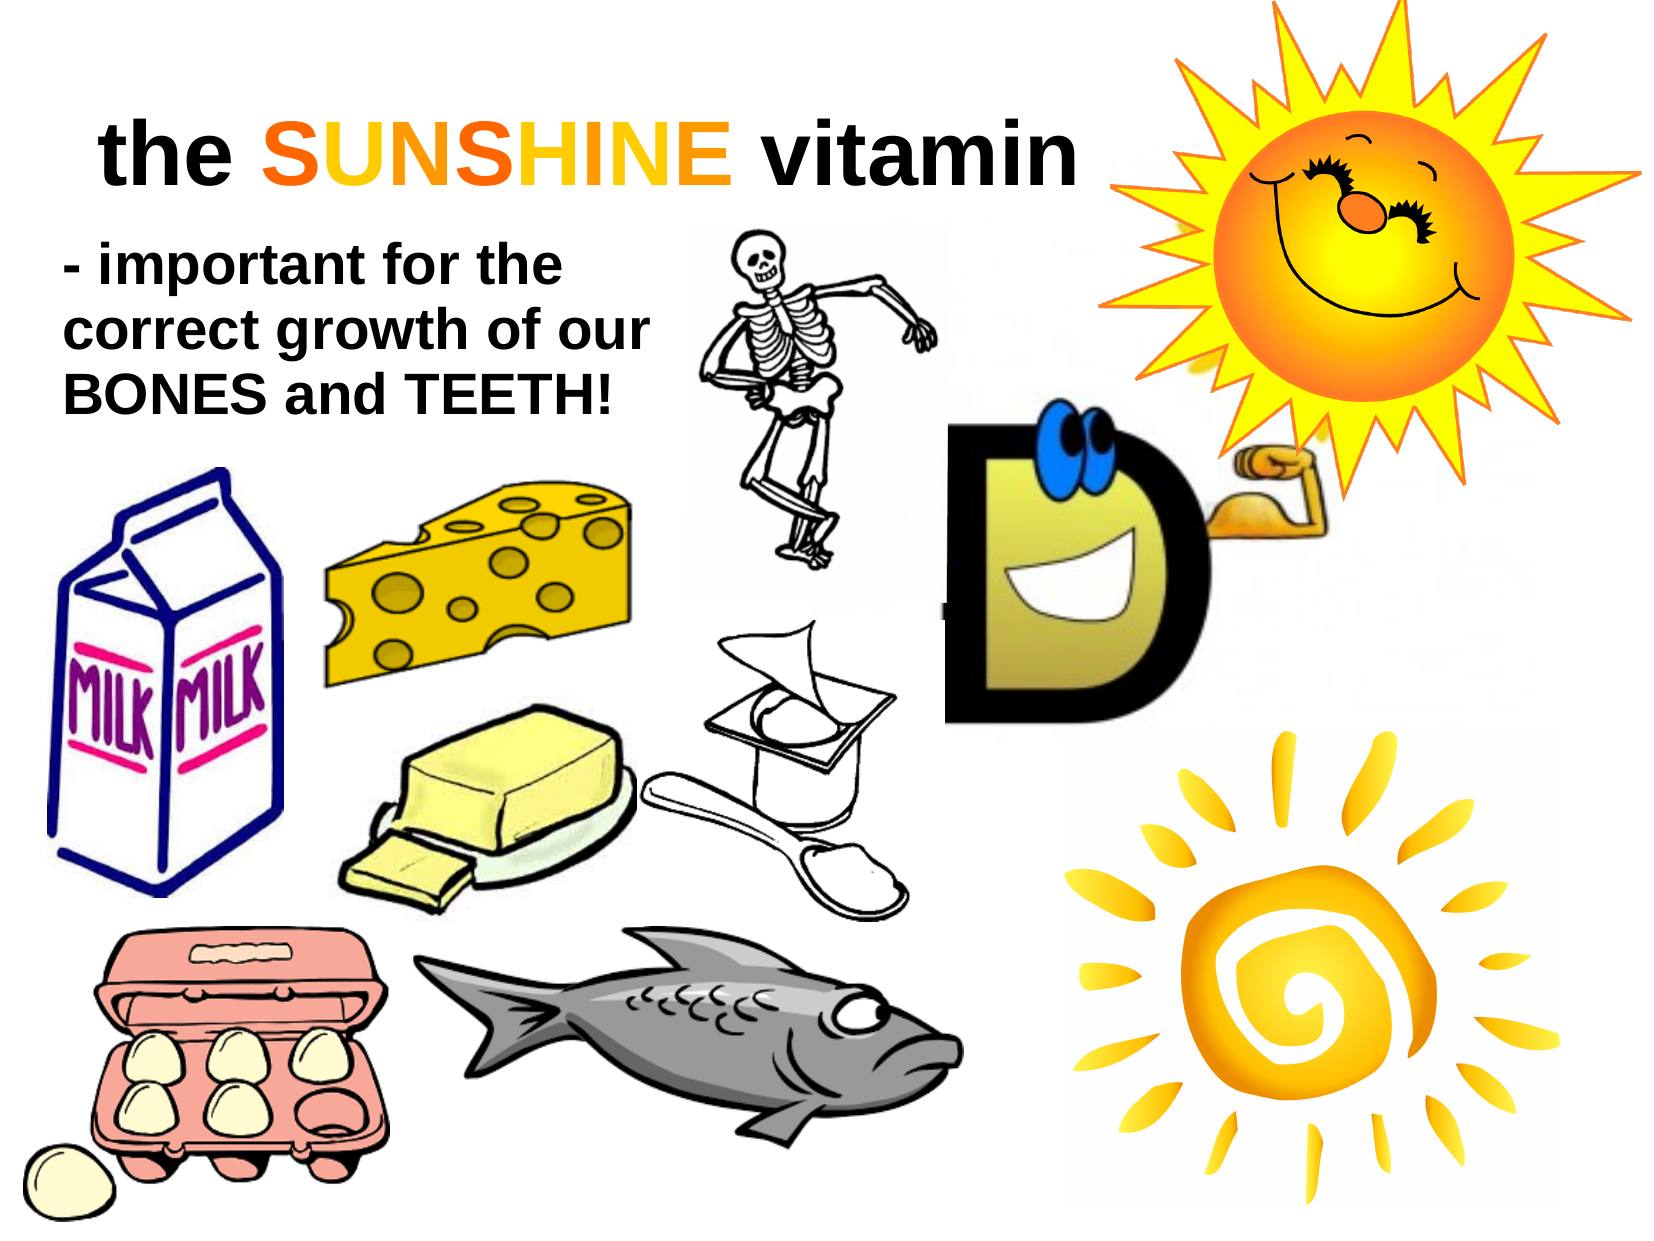

the SUNSHINE vitamin
- important for the correct growth of our BONES and TEETH!